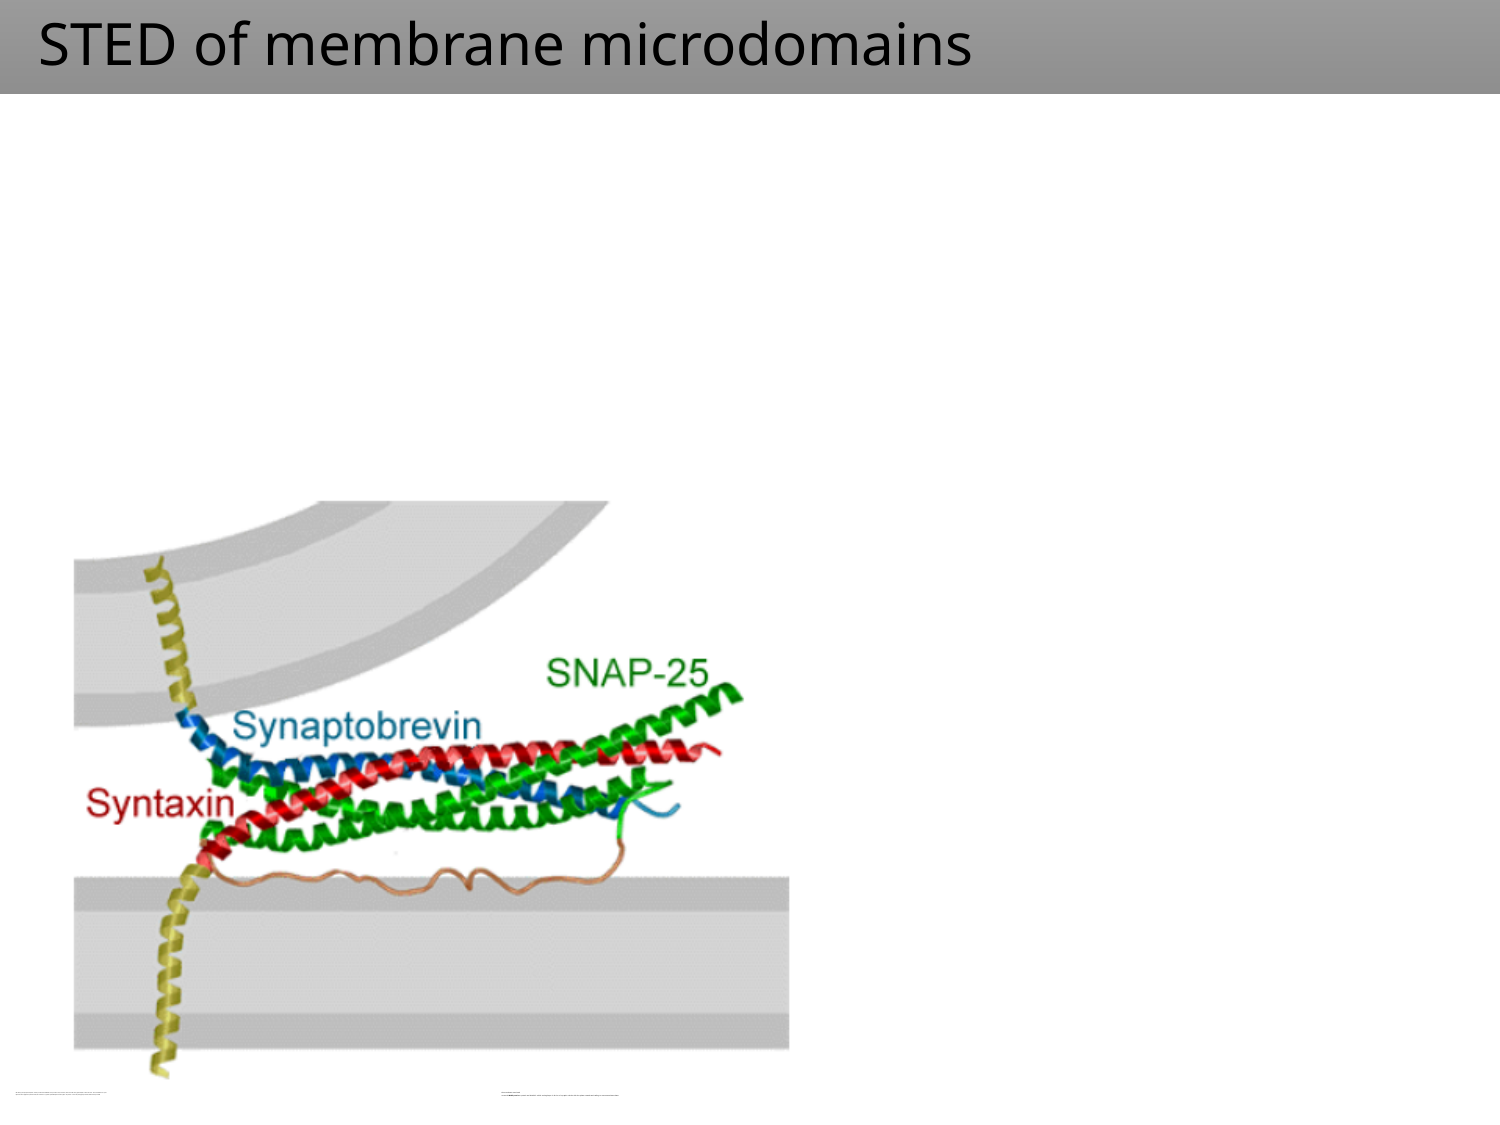

# STED of membrane microdomains
formed by phospholipid bilayers in which proteins are embedded. Such proteins can, for instance, form channels through the bilayer to allow for inter- and intracellular transport
lipids are inhomogeneously distributed, and that various types of specialized lipid domains play an important role in many biological processes /Existence of Lipid Rafts
the membrane associated
neuronal SNARE-proteins syntaxin and SNAP-25 which are keyplayers in fusion of synaptic vesicles with the plasma membrane leading to neurotransmitter release